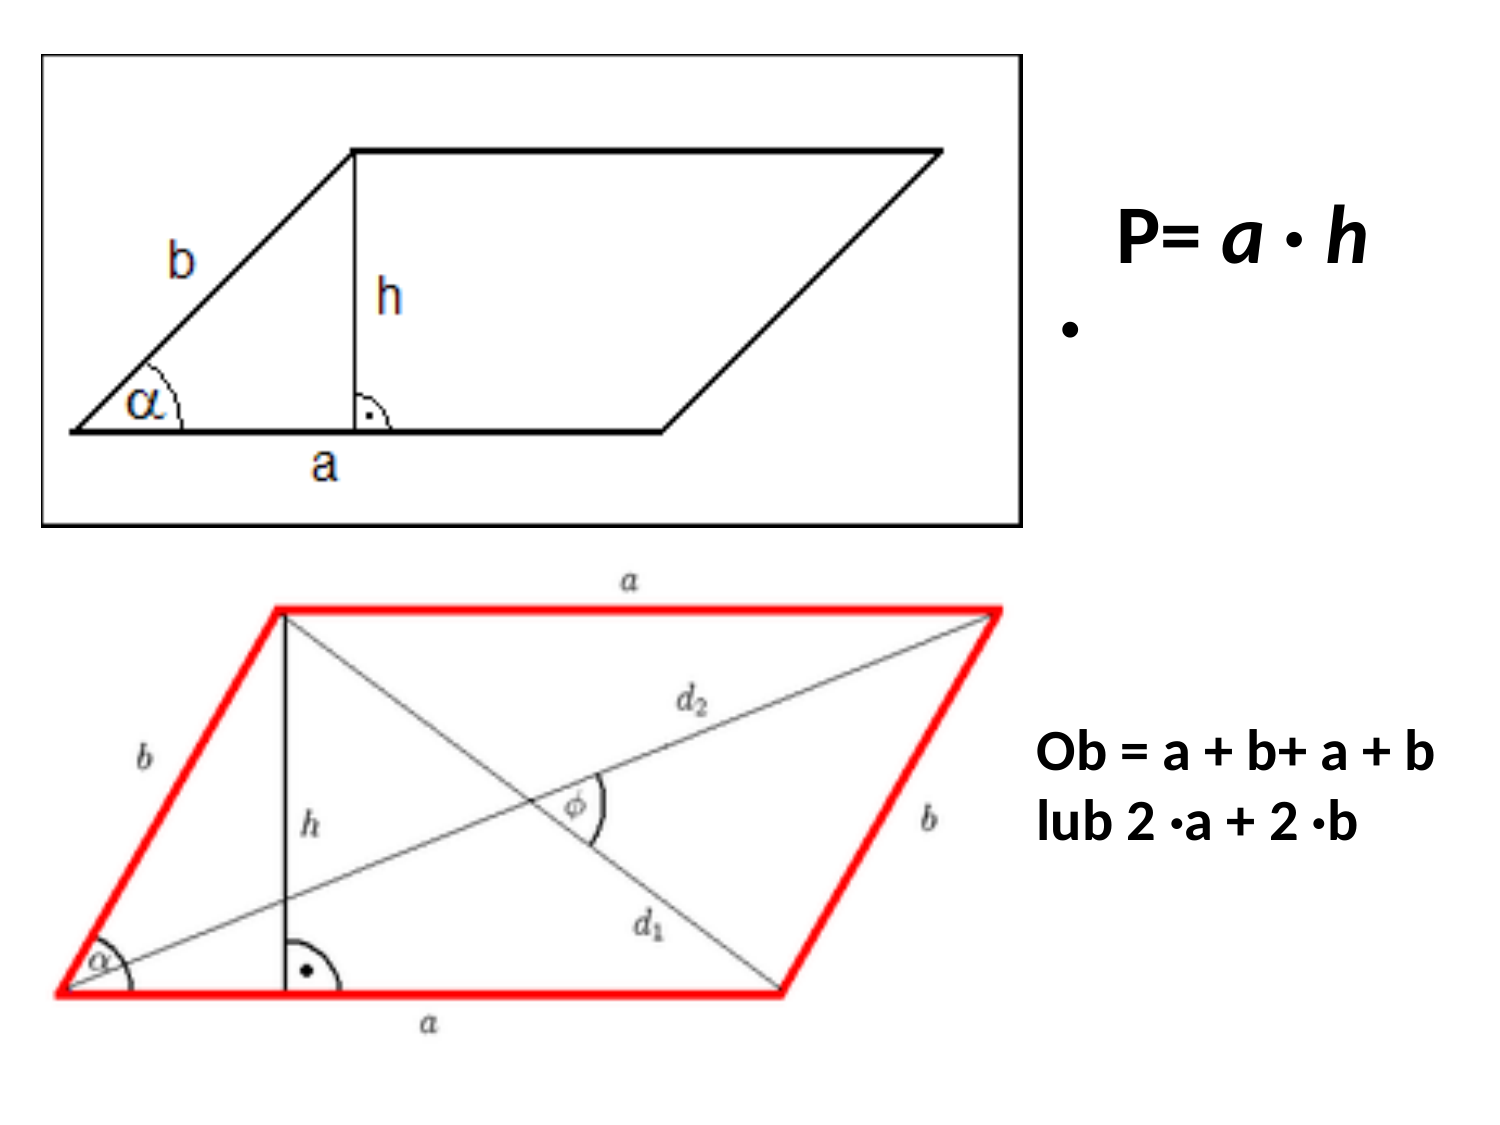

#
P= a · h
Ob = a + b+ a + b lub 2 ·a + 2 ·b